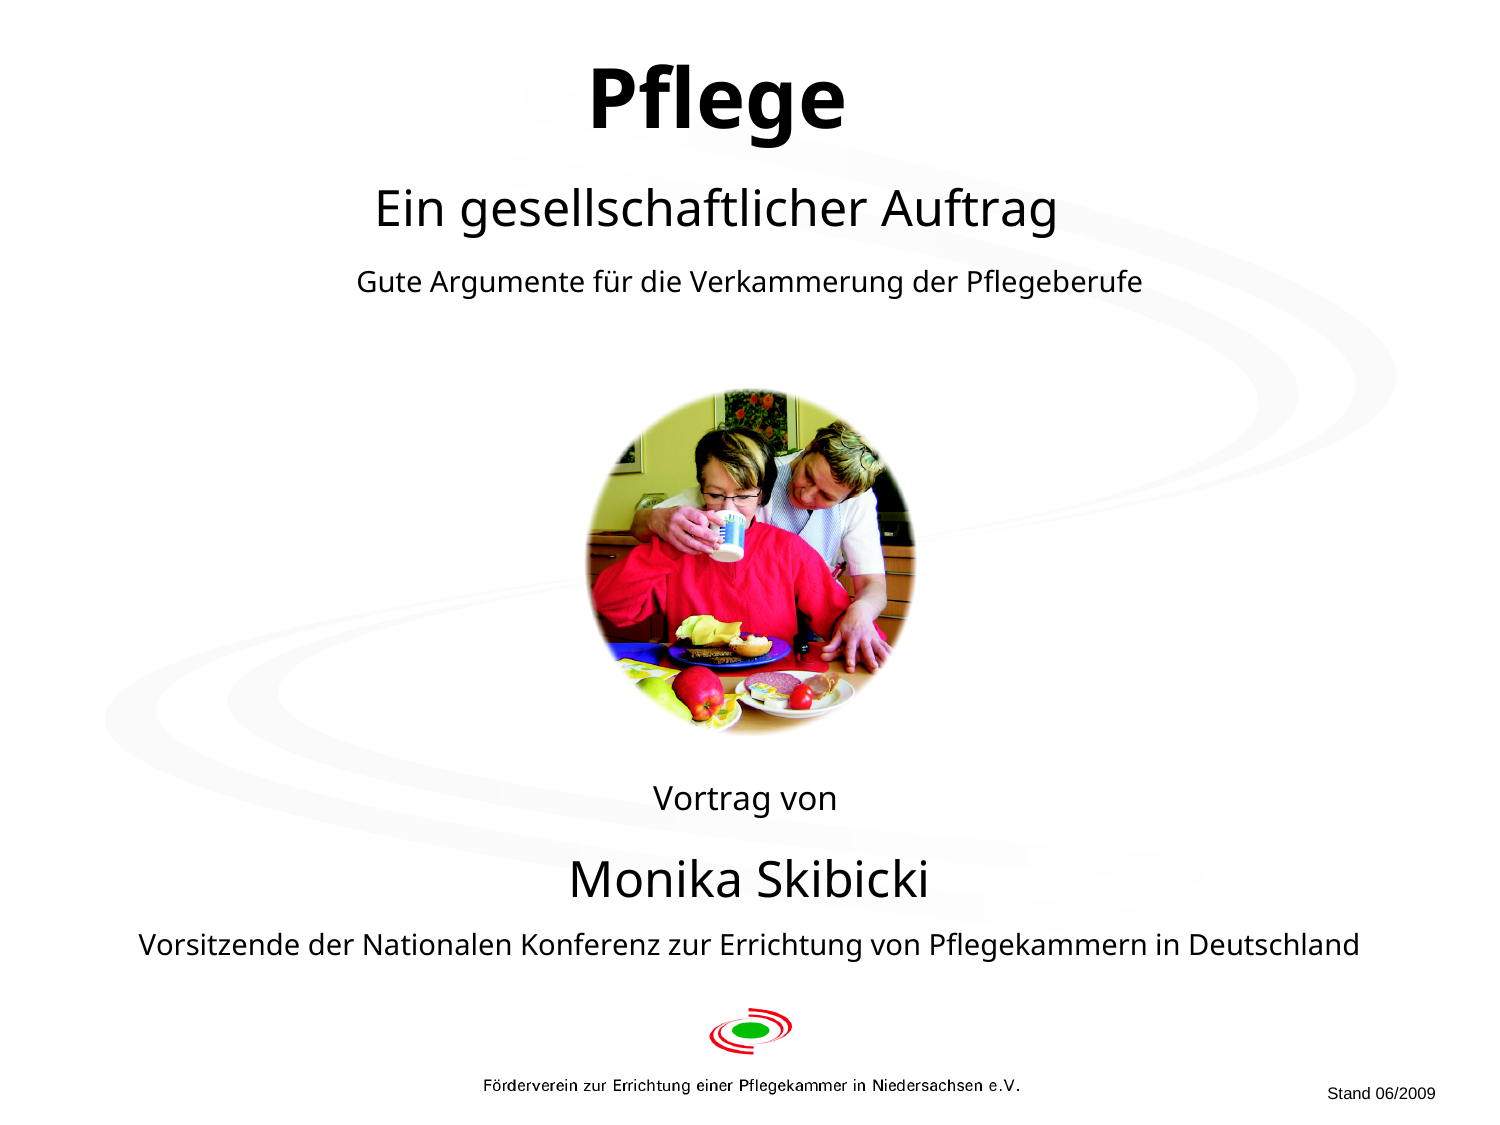

Pflege
Ein gesellschaftlicher Auftrag
Gute Argumente für die Verkammerung der Pflegeberufe
Vortrag von
Monika Skibicki
Vorsitzende der Nationalen Konferenz zur Errichtung von Pflegekammern in Deutschland
Stand 06/2009
Folie